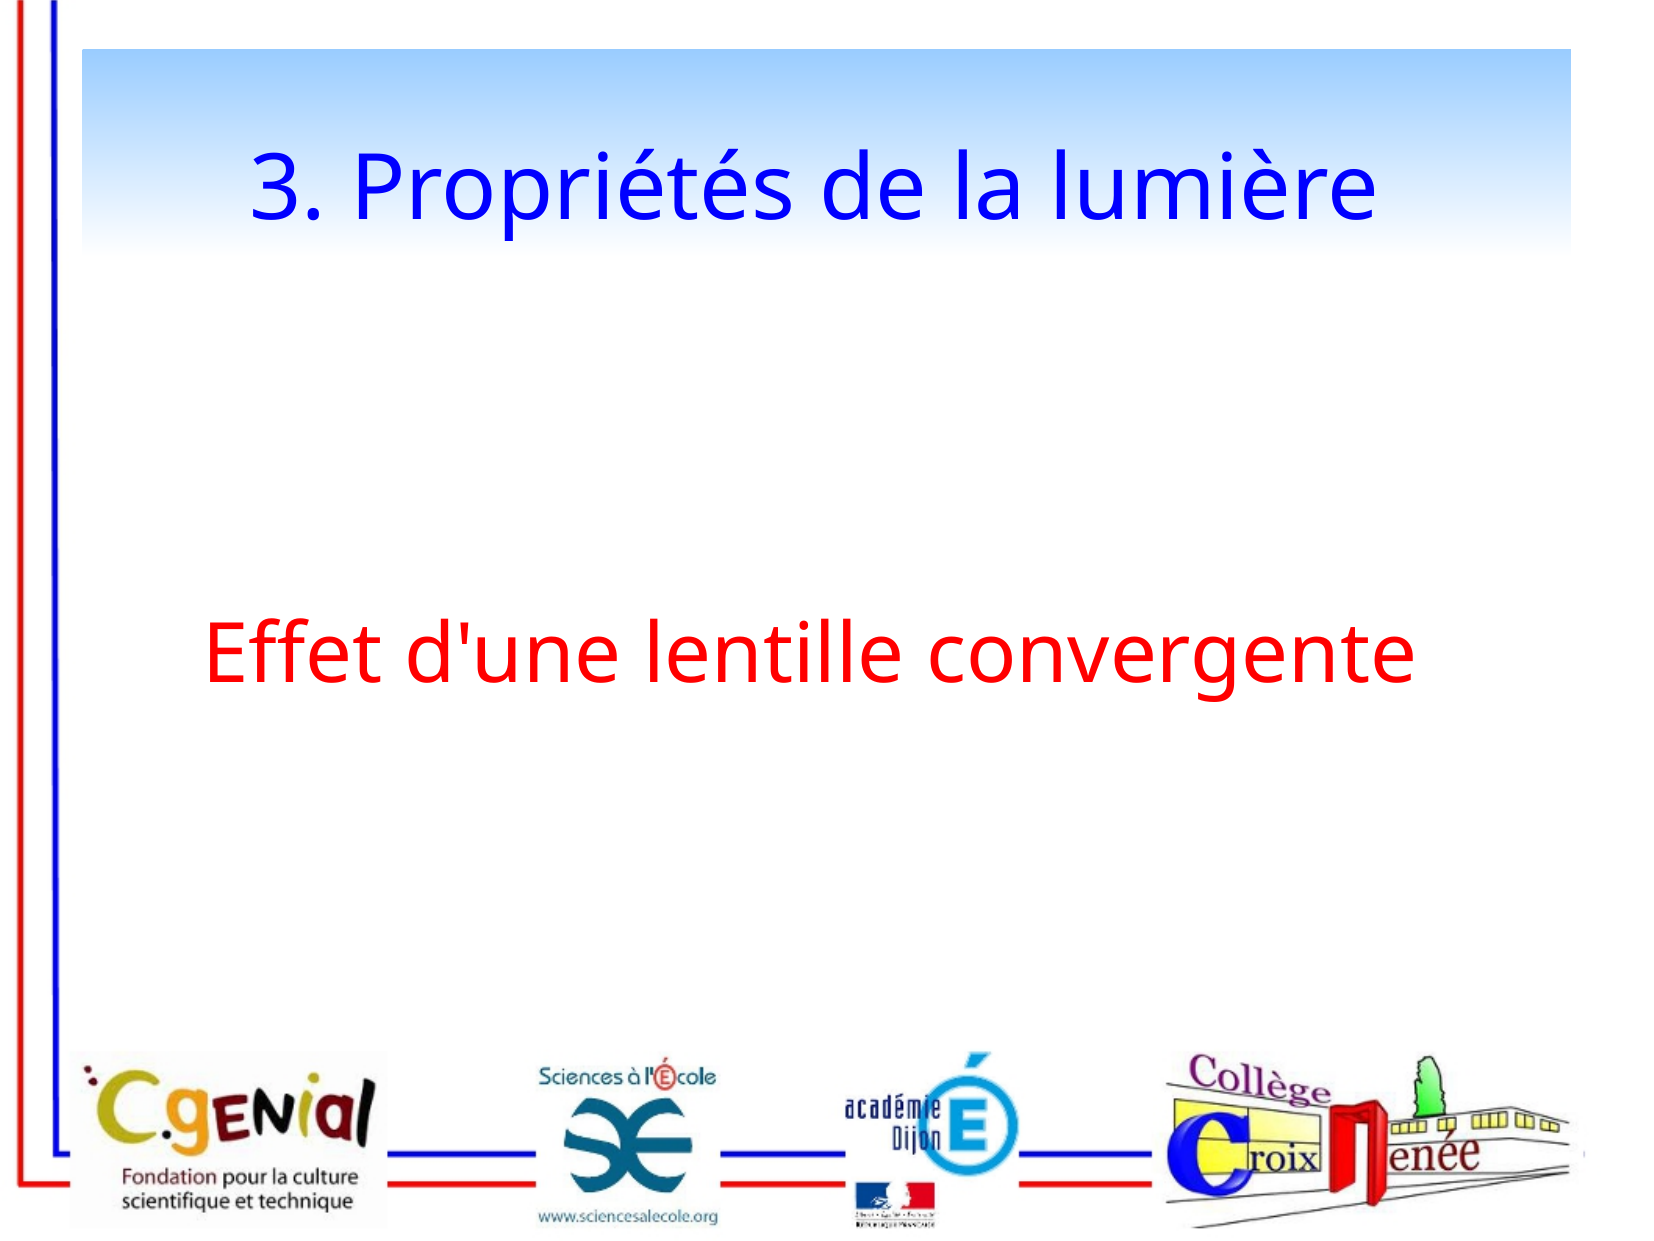

# 3. Propriétés de la lumière
Effet d'une lentille convergente